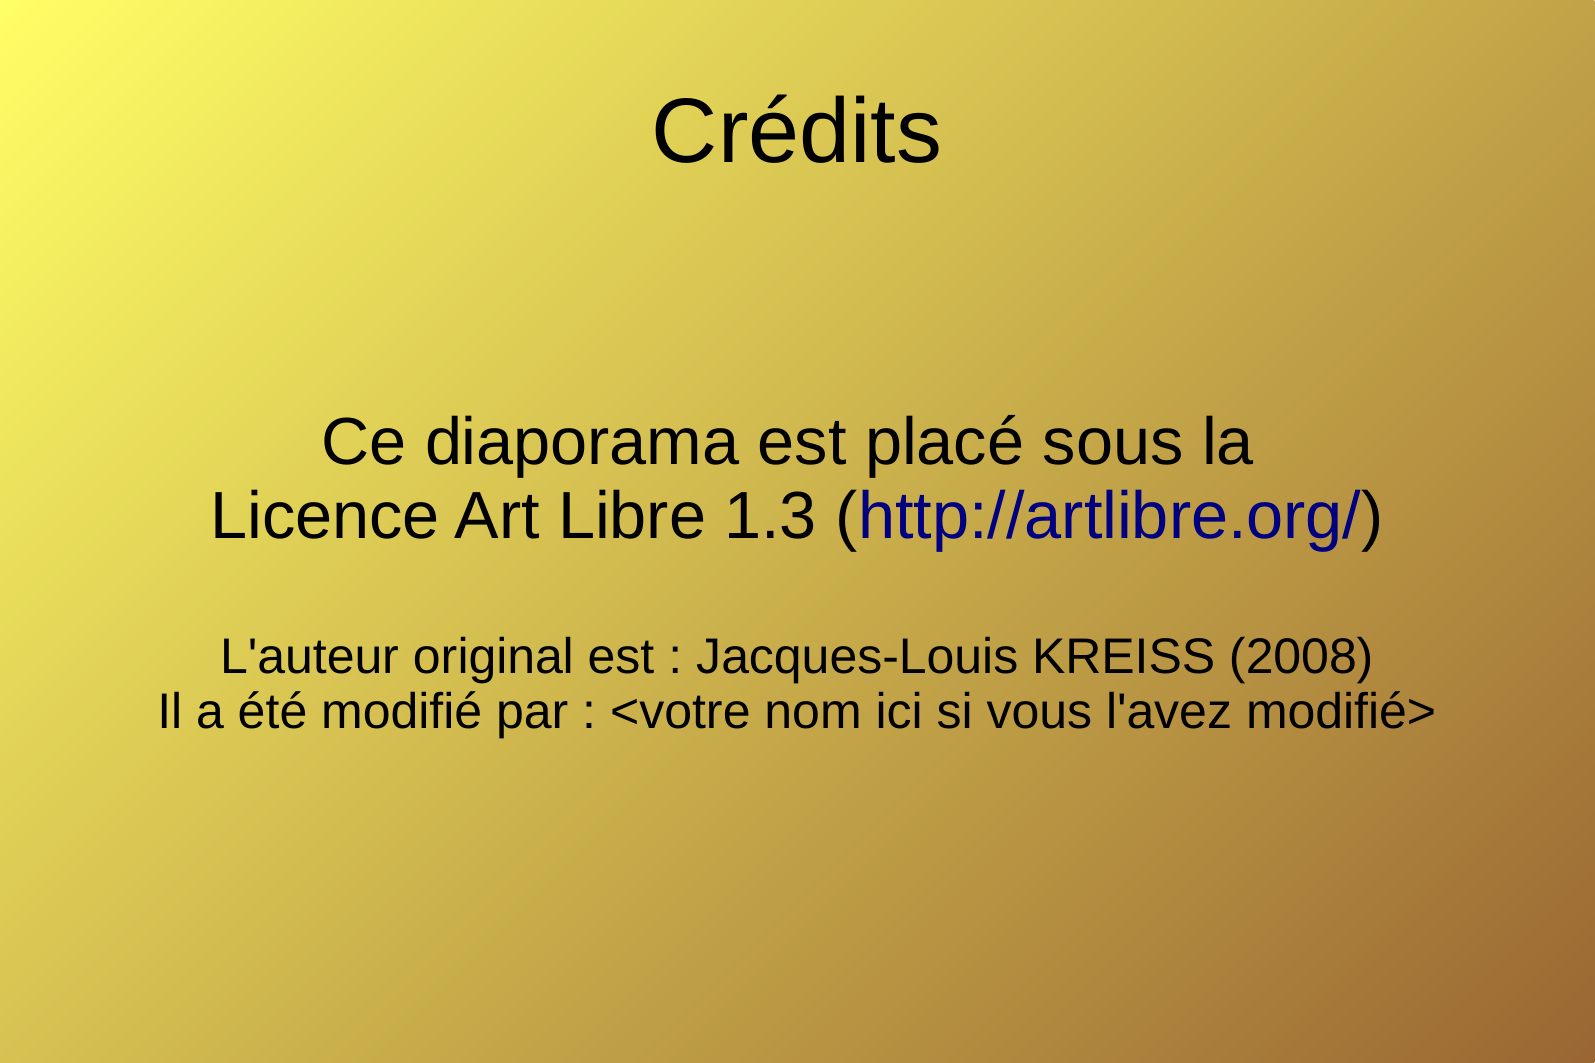

# Crédits
Ce diaporama est placé sous la
Licence Art Libre 1.3 (http://artlibre.org/)
L'auteur original est : Jacques-Louis KREISS (2008)
Il a été modifié par : <votre nom ici si vous l'avez modifié>